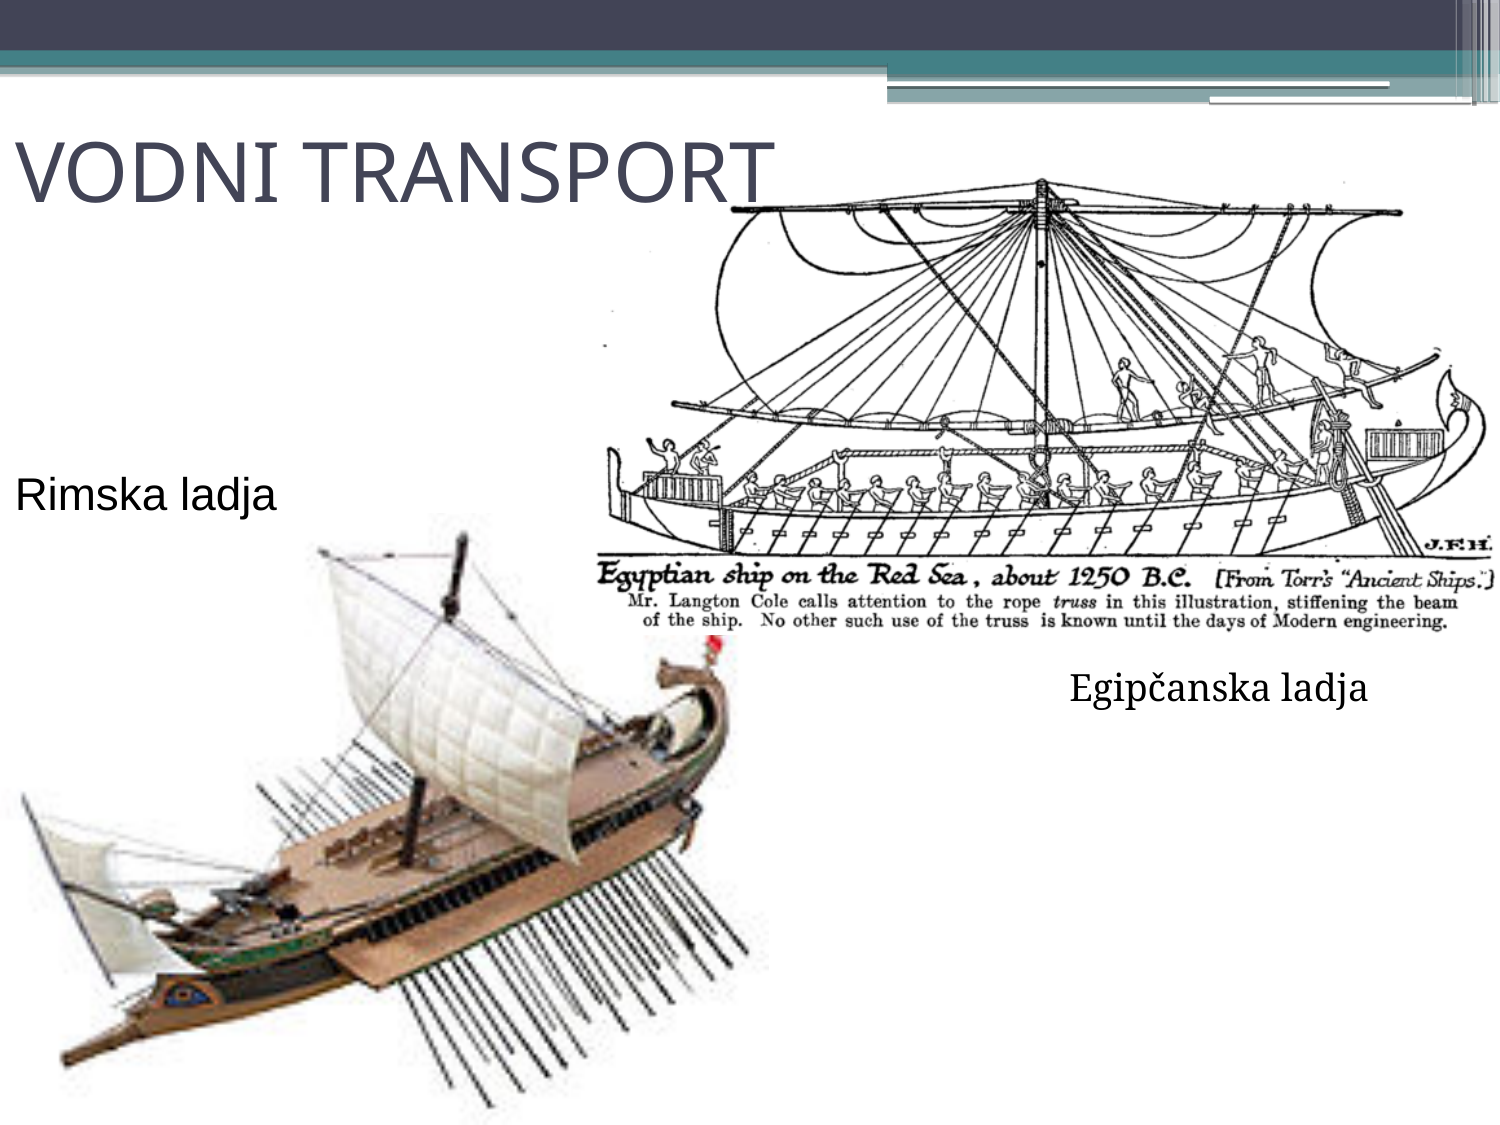

# VODNI TRANSPORT
Rimska ladja
Egipčanska ladja